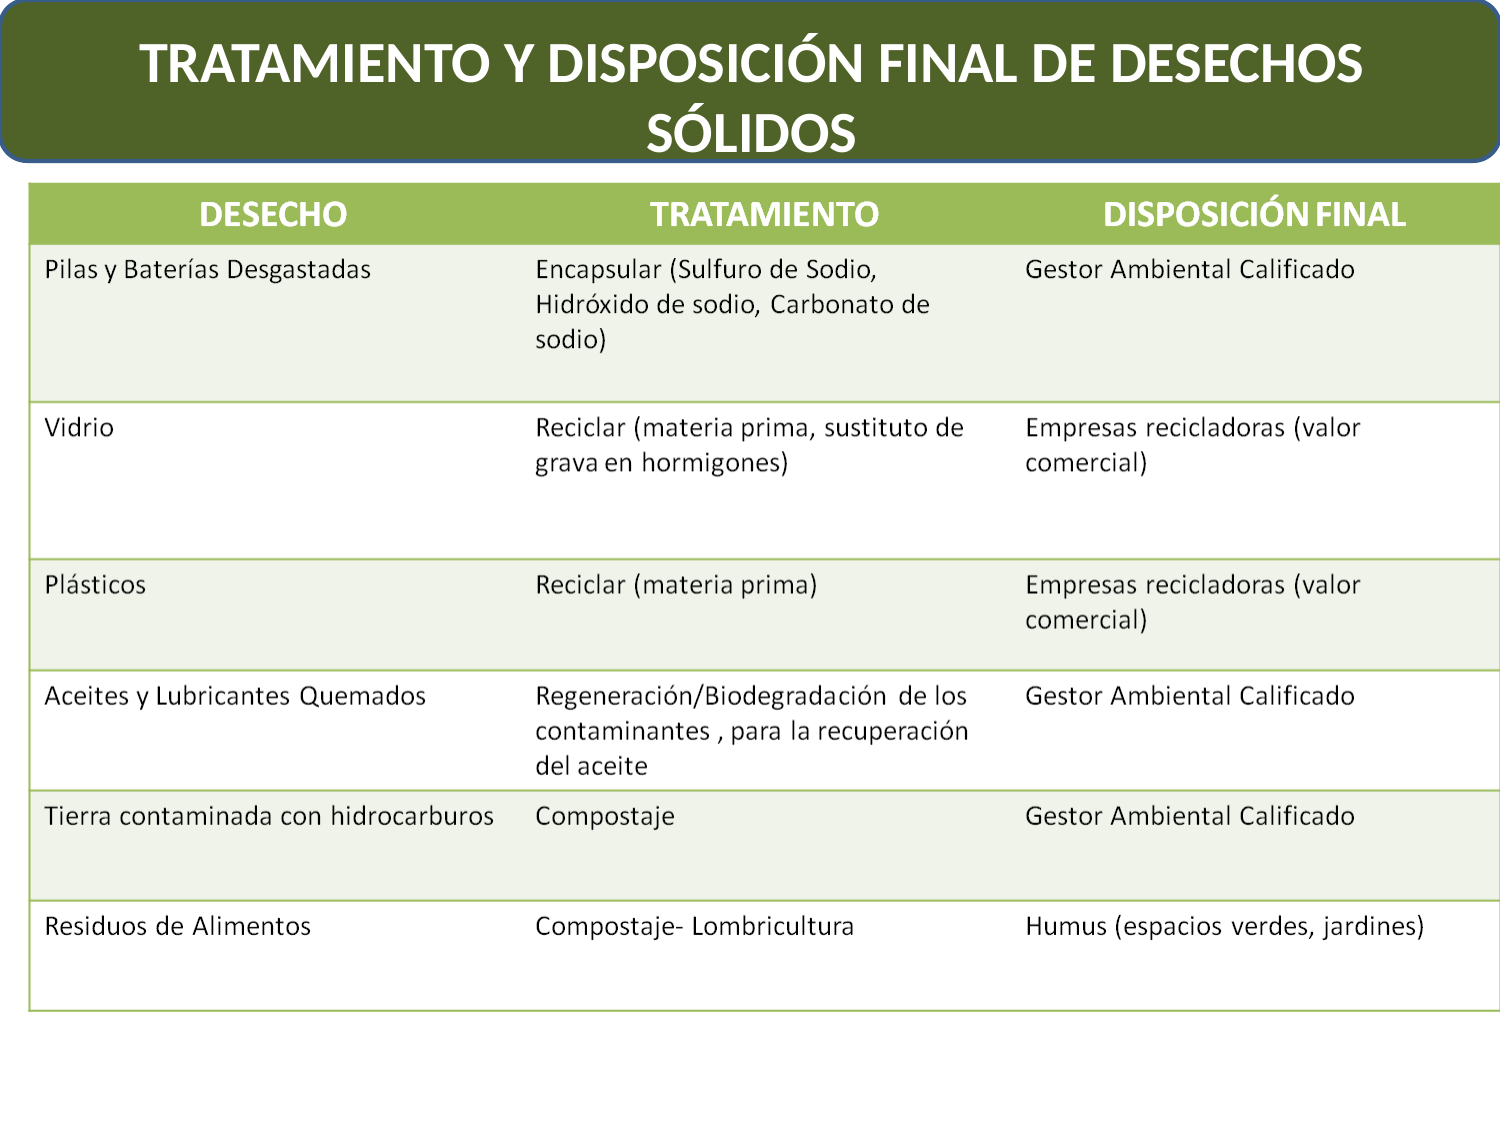

# TRATAMIENTO Y DISPOSICIÓN FINAL DE DESECHOS SÓLIDOS